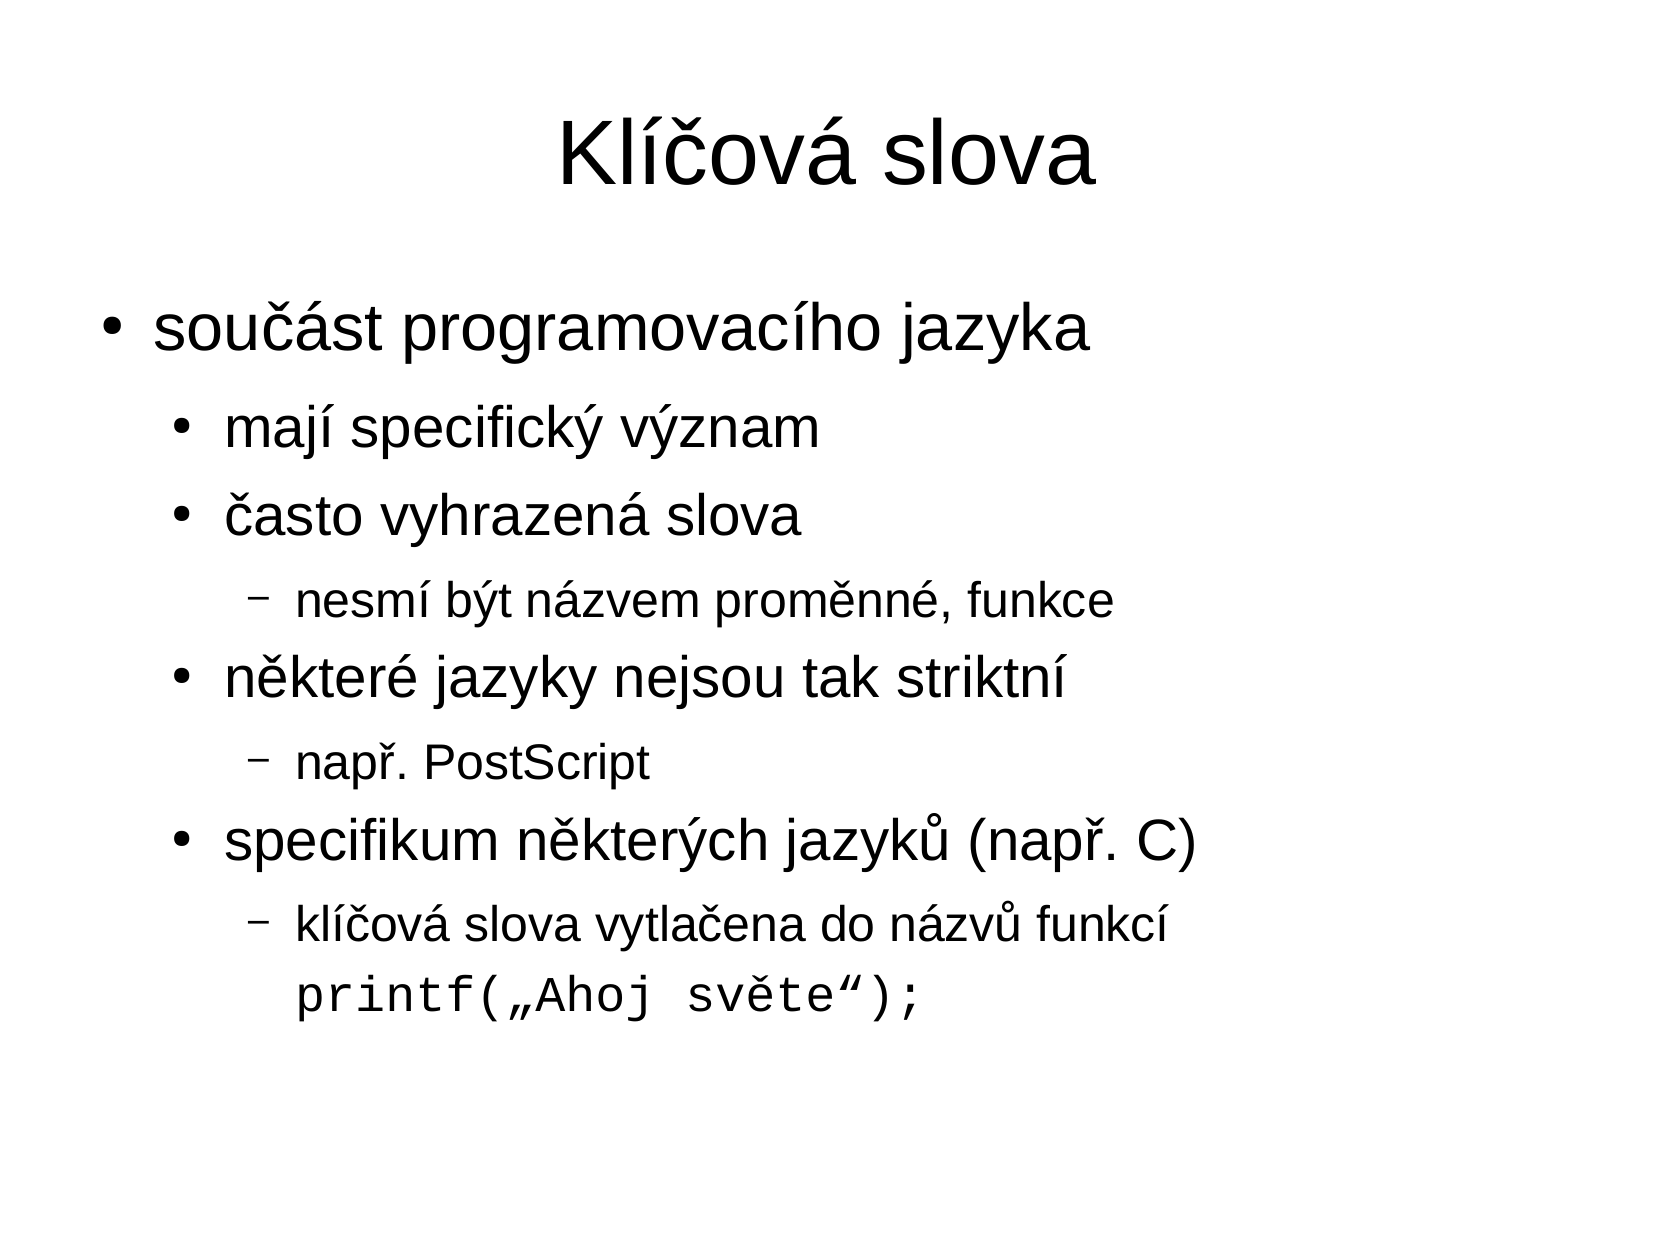

# Klíčová slova
součást programovacího jazyka
mají specifický význam
často vyhrazená slova
nesmí být názvem proměnné, funkce
některé jazyky nejsou tak striktní
např. PostScript
specifikum některých jazyků (např. C)
klíčová slova vytlačena do názvů funkcí
printf(„Ahoj světe“);